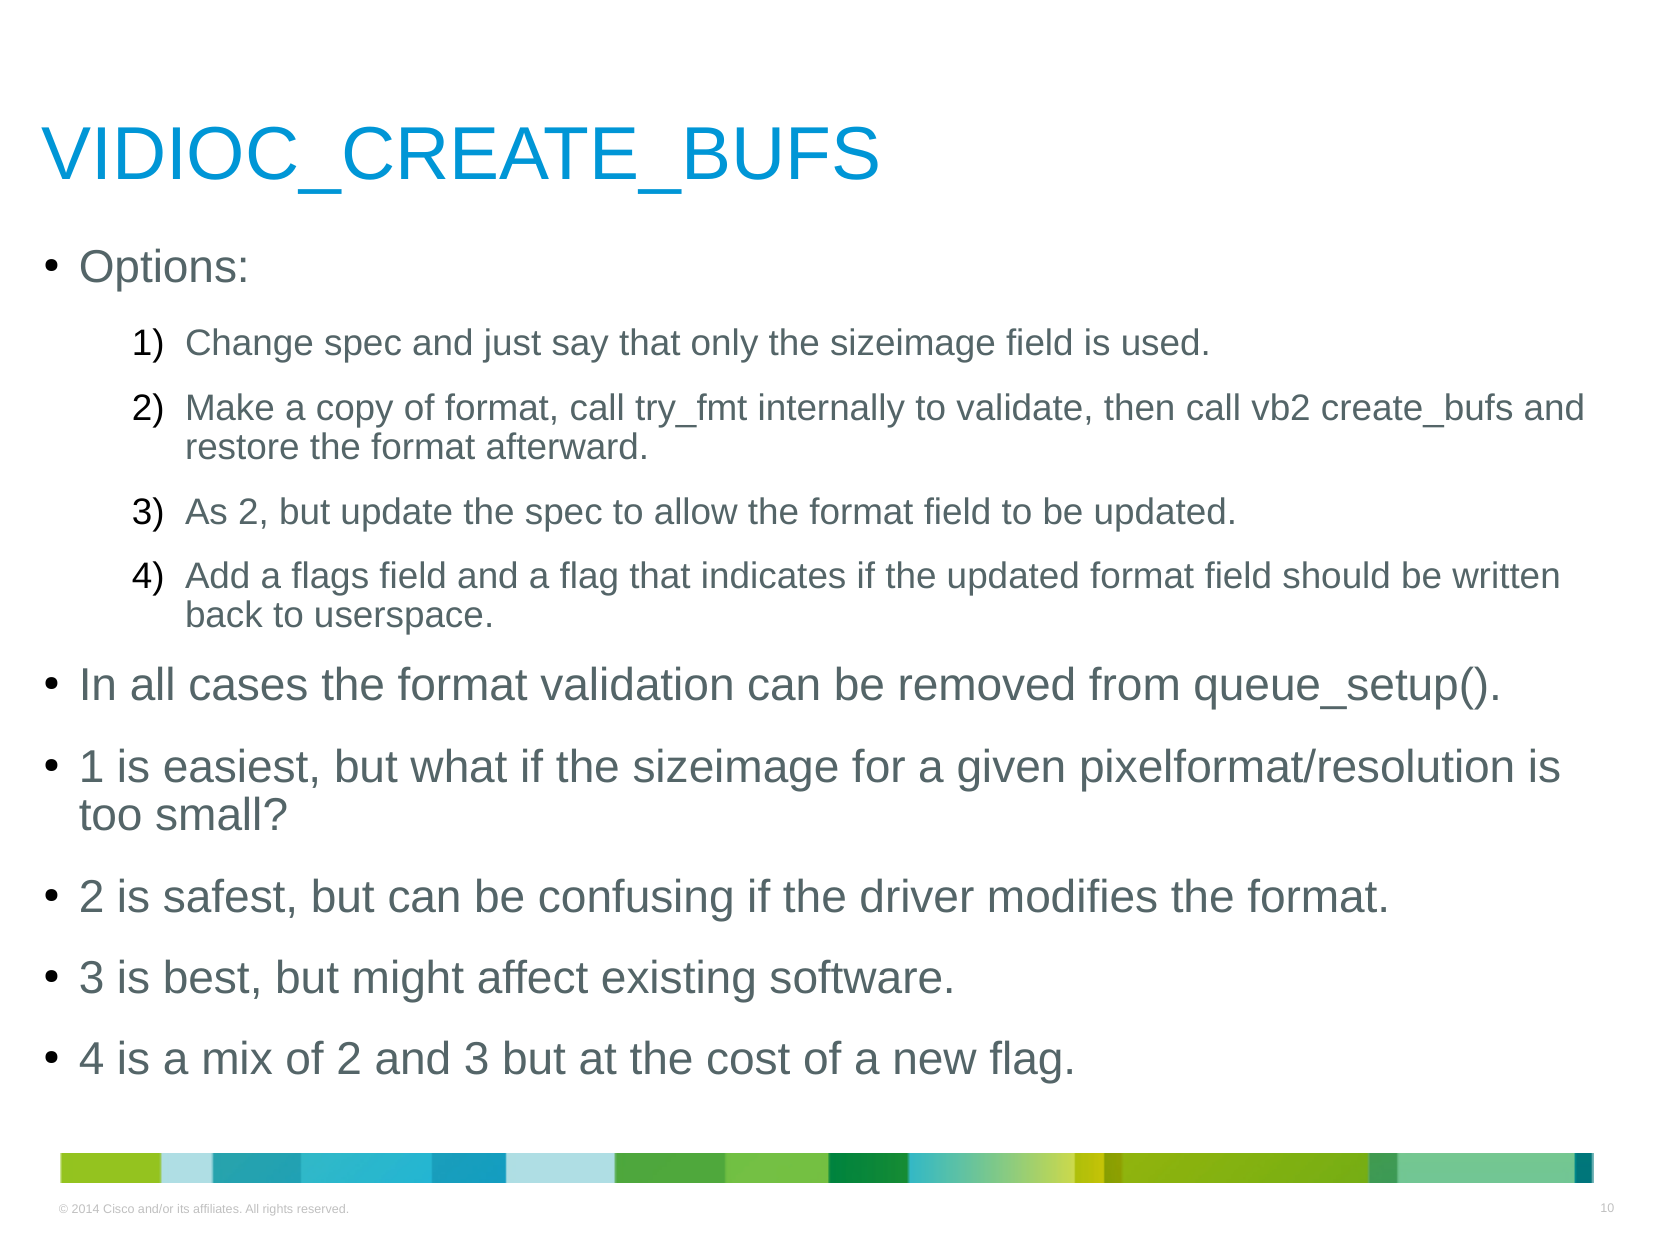

# VIDIOC_CREATE_BUFS
Options:
Change spec and just say that only the sizeimage field is used.
Make a copy of format, call try_fmt internally to validate, then call vb2 create_bufs and restore the format afterward.
As 2, but update the spec to allow the format field to be updated.
Add a flags field and a flag that indicates if the updated format field should be written back to userspace.
In all cases the format validation can be removed from queue_setup().
1 is easiest, but what if the sizeimage for a given pixelformat/resolution is too small?
2 is safest, but can be confusing if the driver modifies the format.
3 is best, but might affect existing software.
4 is a mix of 2 and 3 but at the cost of a new flag.